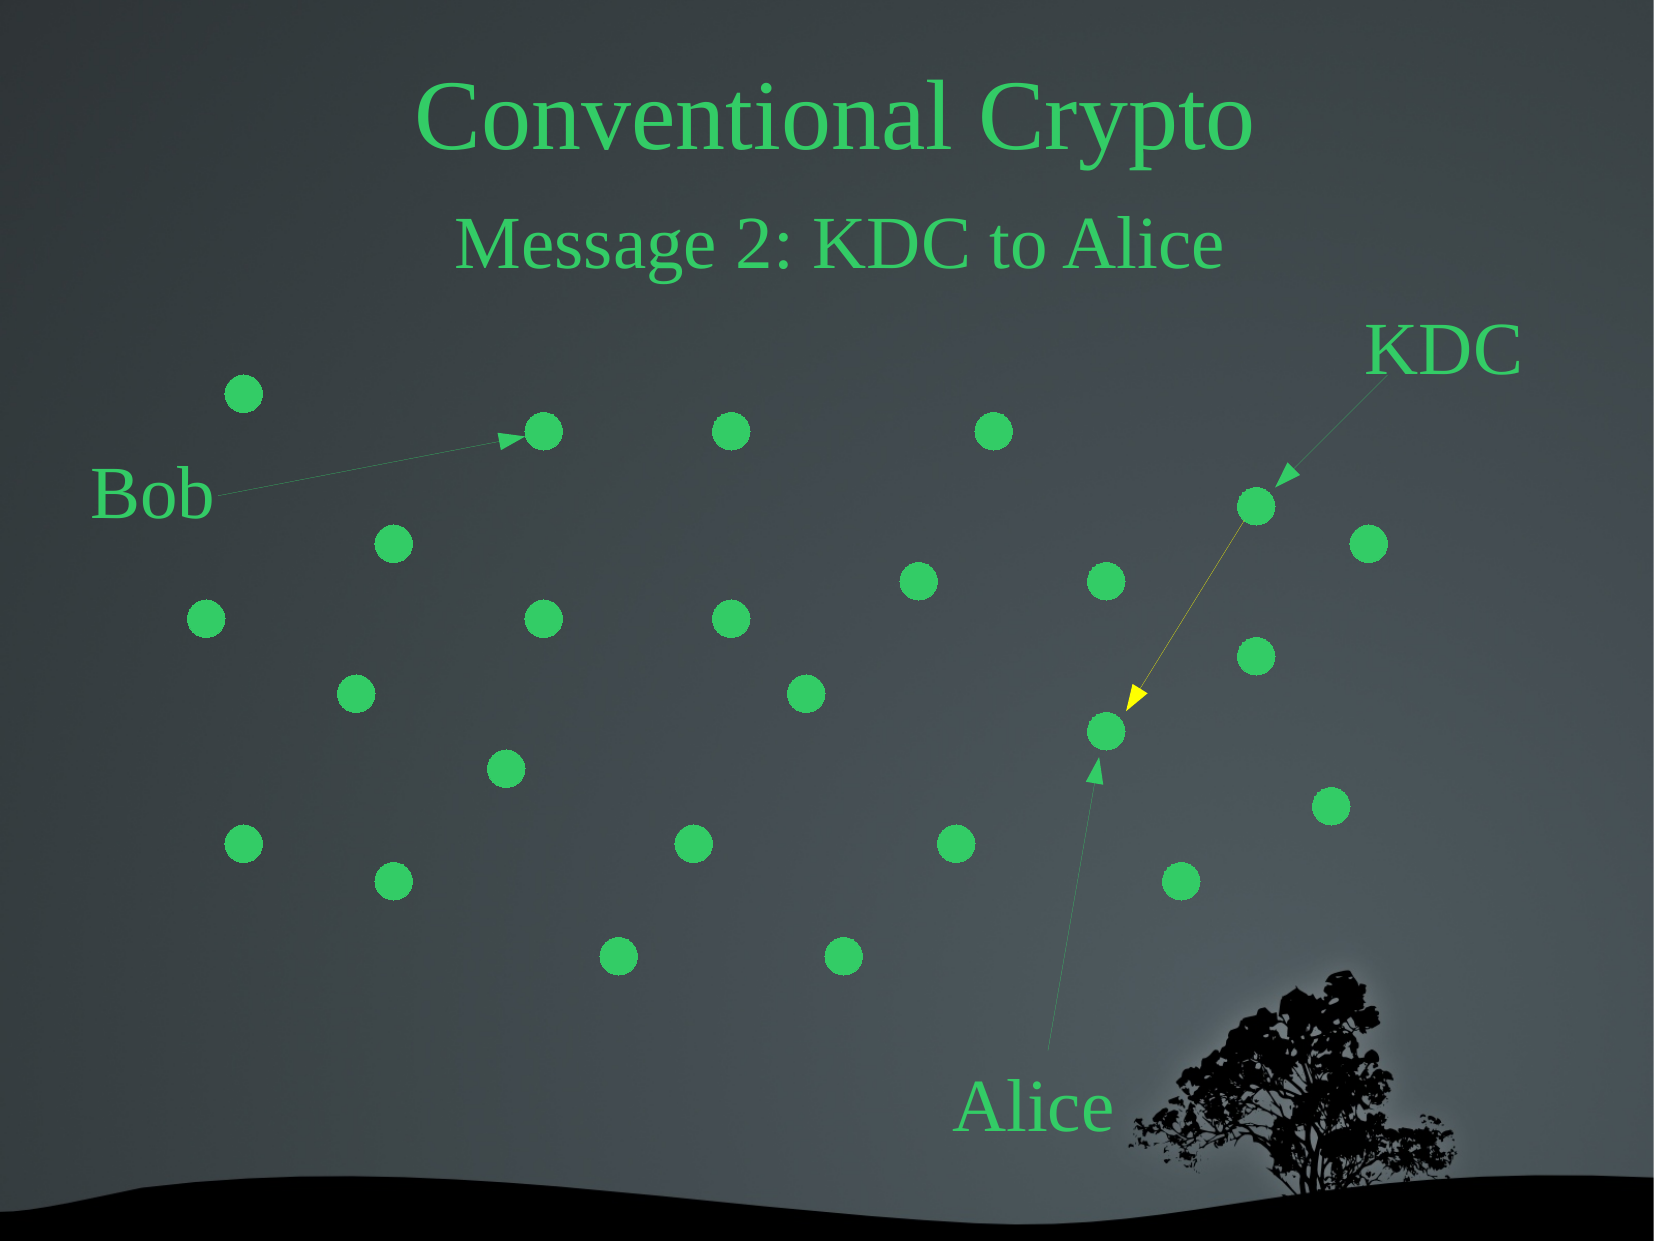

Conventional Crypto
Message 2: KDC to Alice
KDC
Bob
Alice